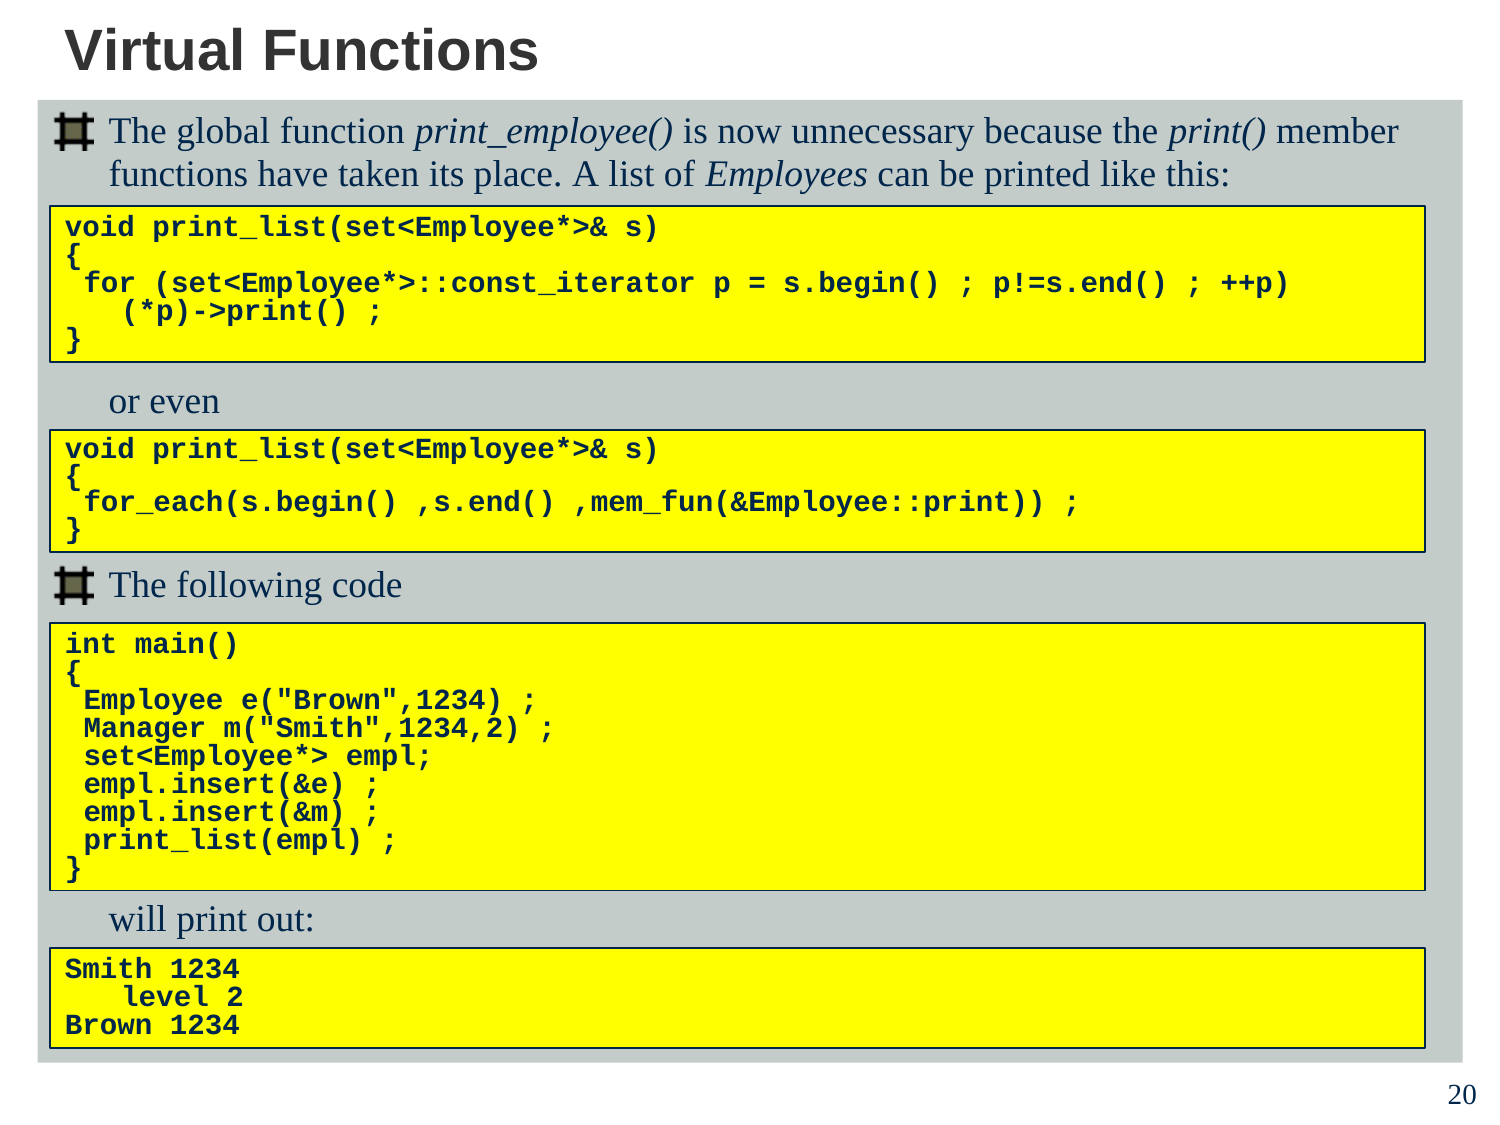

# Virtual Functions
The global function print_employee() is now unnecessary because the print() member functions have taken its place. A list of Employees can be printed like this:
or even
The following code
will print out:
void print_list(set<Employee*>& s)
{
	for (set<Employee*>::const_iterator p = s.begin() ; p!=s.end() ; ++p)
		(*p)->print() ;
}
void print_list(set<Employee*>& s)
{
	for_each(s.begin() ,s.end() ,mem_fun(&Employee::print)) ;
}
int main()
{
	Employee e("Brown",1234) ;
	Manager m("Smith",1234,2) ;
	set<Employee*> empl;
	empl.insert(&e) ;
	empl.insert(&m) ;
	print_list(empl) ;
}
Smith 1234
		level 2
Brown 1234